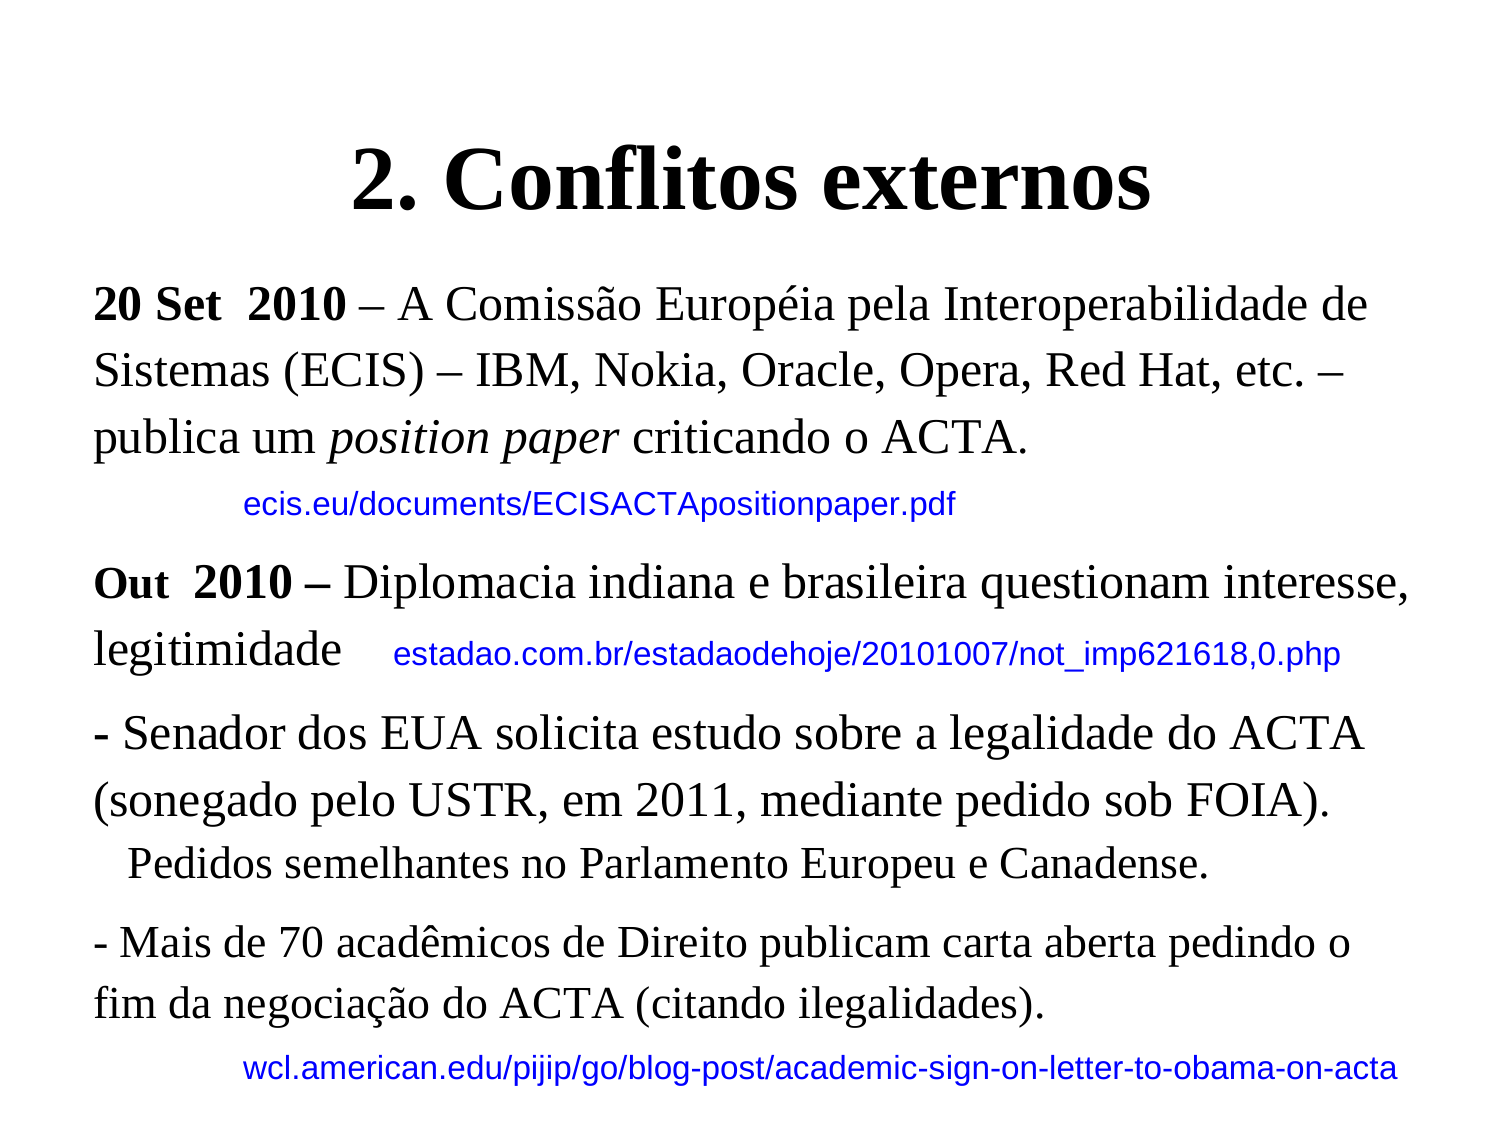

# 2. Conflitos externos
20 Set 2010 – A Comissão Européia pela Interoperabilidade de Sistemas (ECIS) – IBM, Nokia, Oracle, Opera, Red Hat, etc. – publica um position paper criticando o ACTA.
	ecis.eu/documents/ECISACTApositionpaper.pdf
Out 2010 – Diplomacia indiana e brasileira questionam interesse, legitimidade 	estadao.com.br/estadaodehoje/20101007/not_imp621618,0.php
- Senador dos EUA solicita estudo sobre a legalidade do ACTA
(sonegado pelo USTR, em 2011, mediante pedido sob FOIA). Pedidos semelhantes no Parlamento Europeu e Canadense.
- Mais de 70 acadêmicos de Direito publicam carta aberta pedindo o fim da negociação do ACTA (citando ilegalidades).
	wcl.american.edu/pijip/go/blog-post/academic-sign-on-letter-to-obama-on-acta